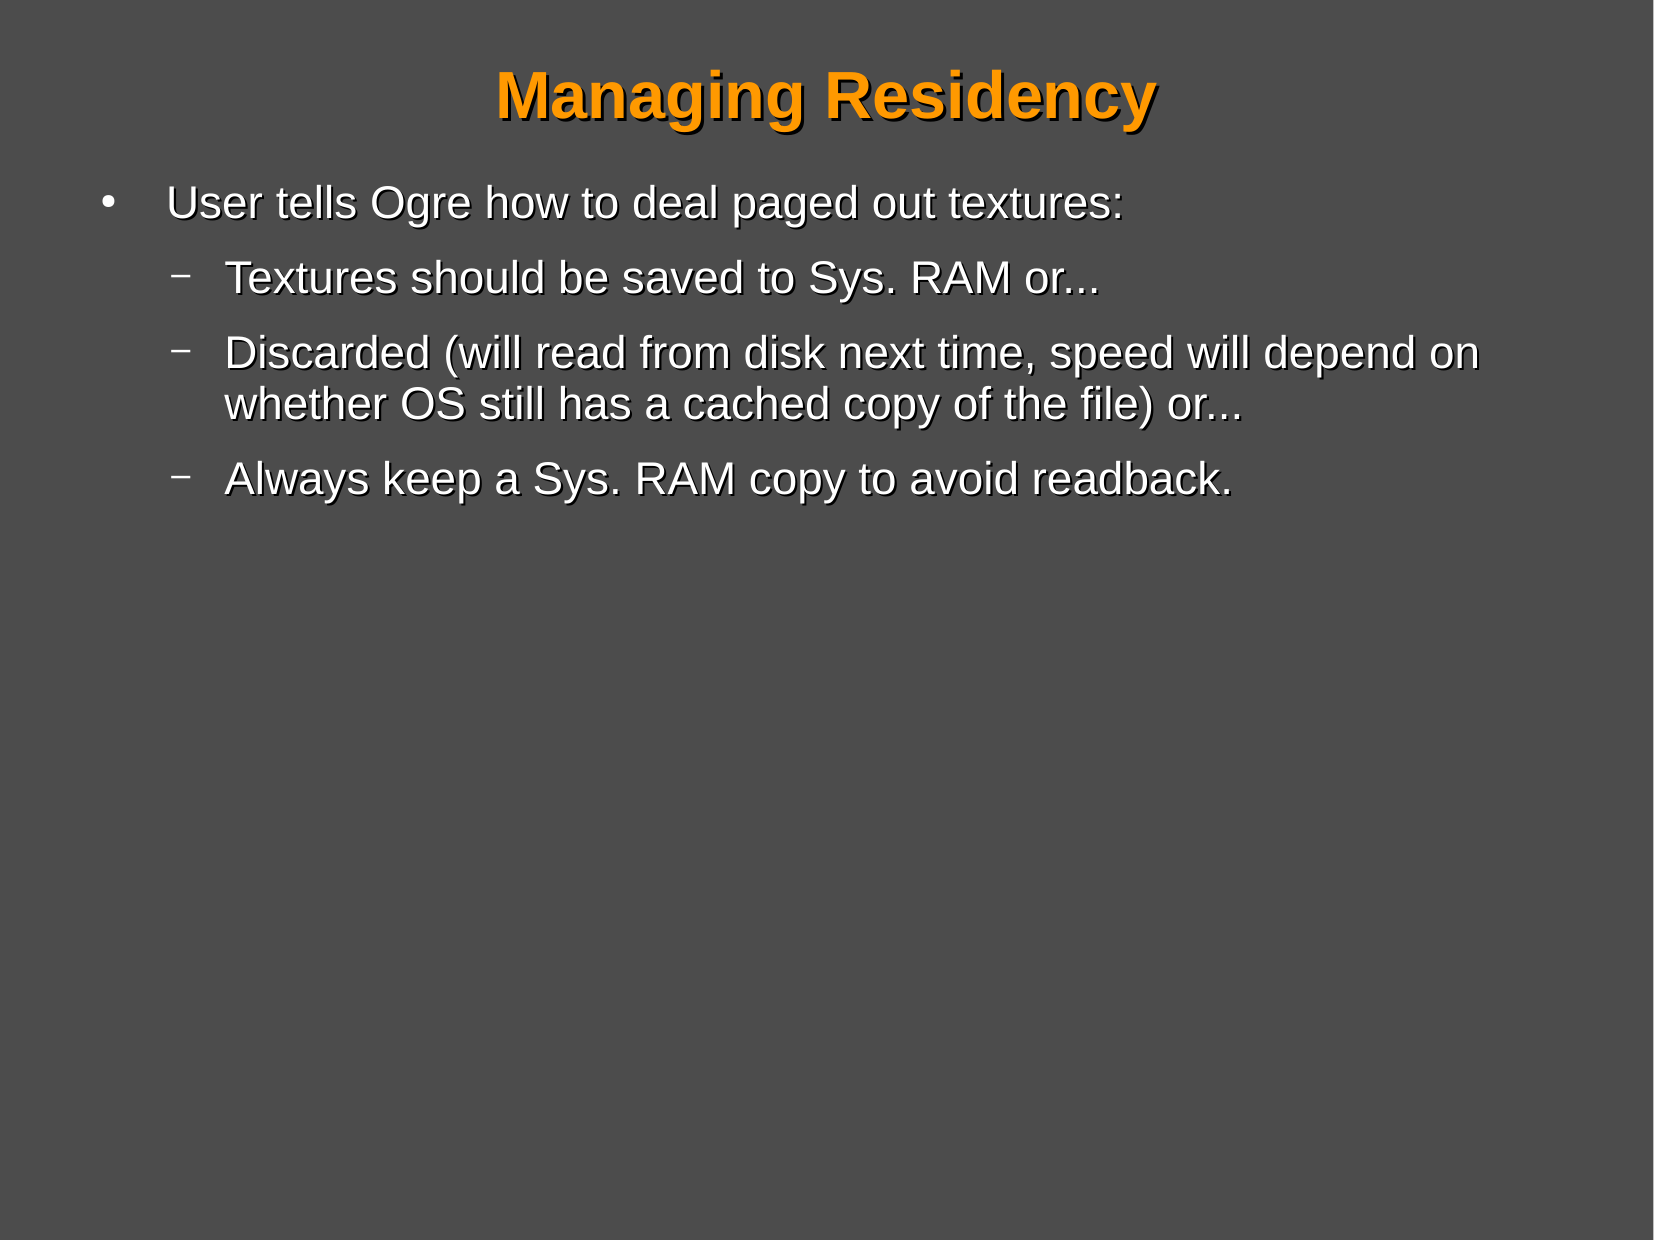

# Managing Residency
 User tells Ogre how to deal paged out textures:
Textures should be saved to Sys. RAM or...
Discarded (will read from disk next time, speed will depend on whether OS still has a cached copy of the file) or...
Always keep a Sys. RAM copy to avoid readback.